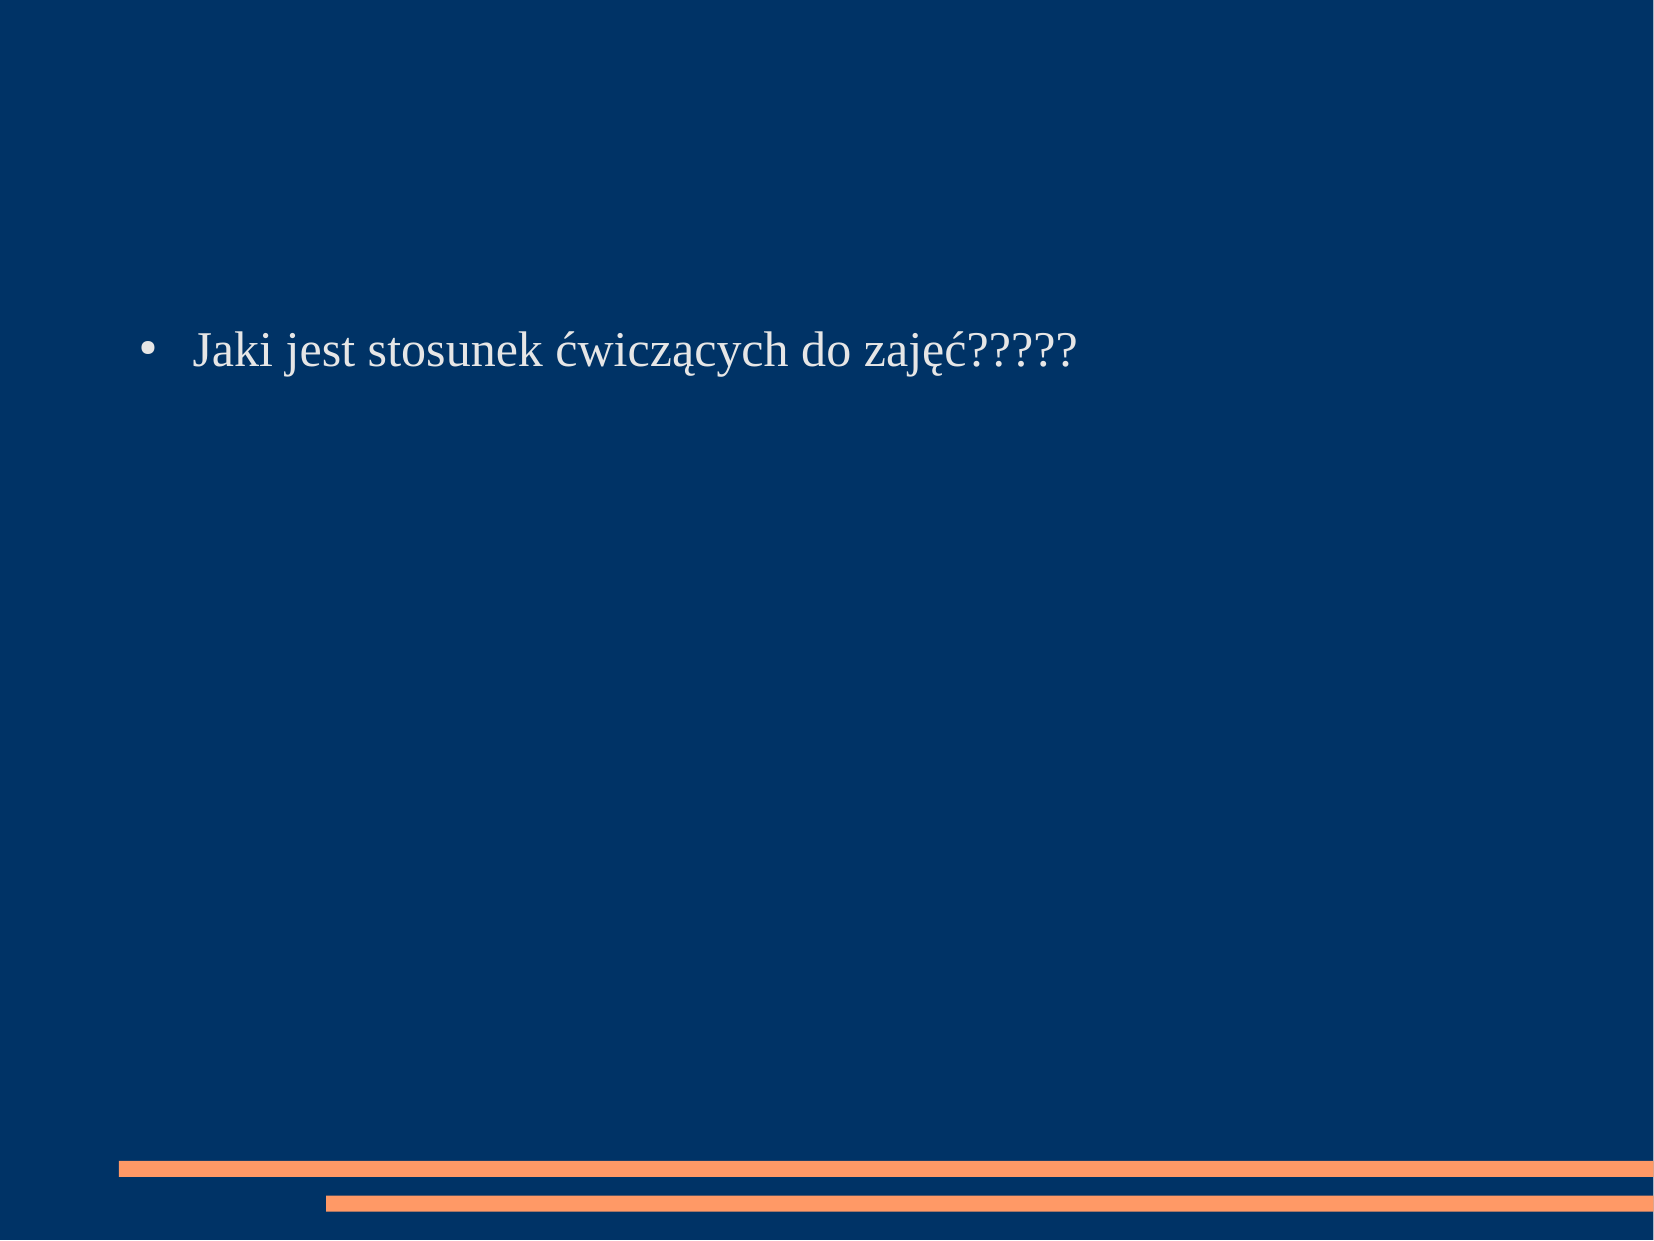

#
Jaki jest stosunek ćwiczących do zajęć?????